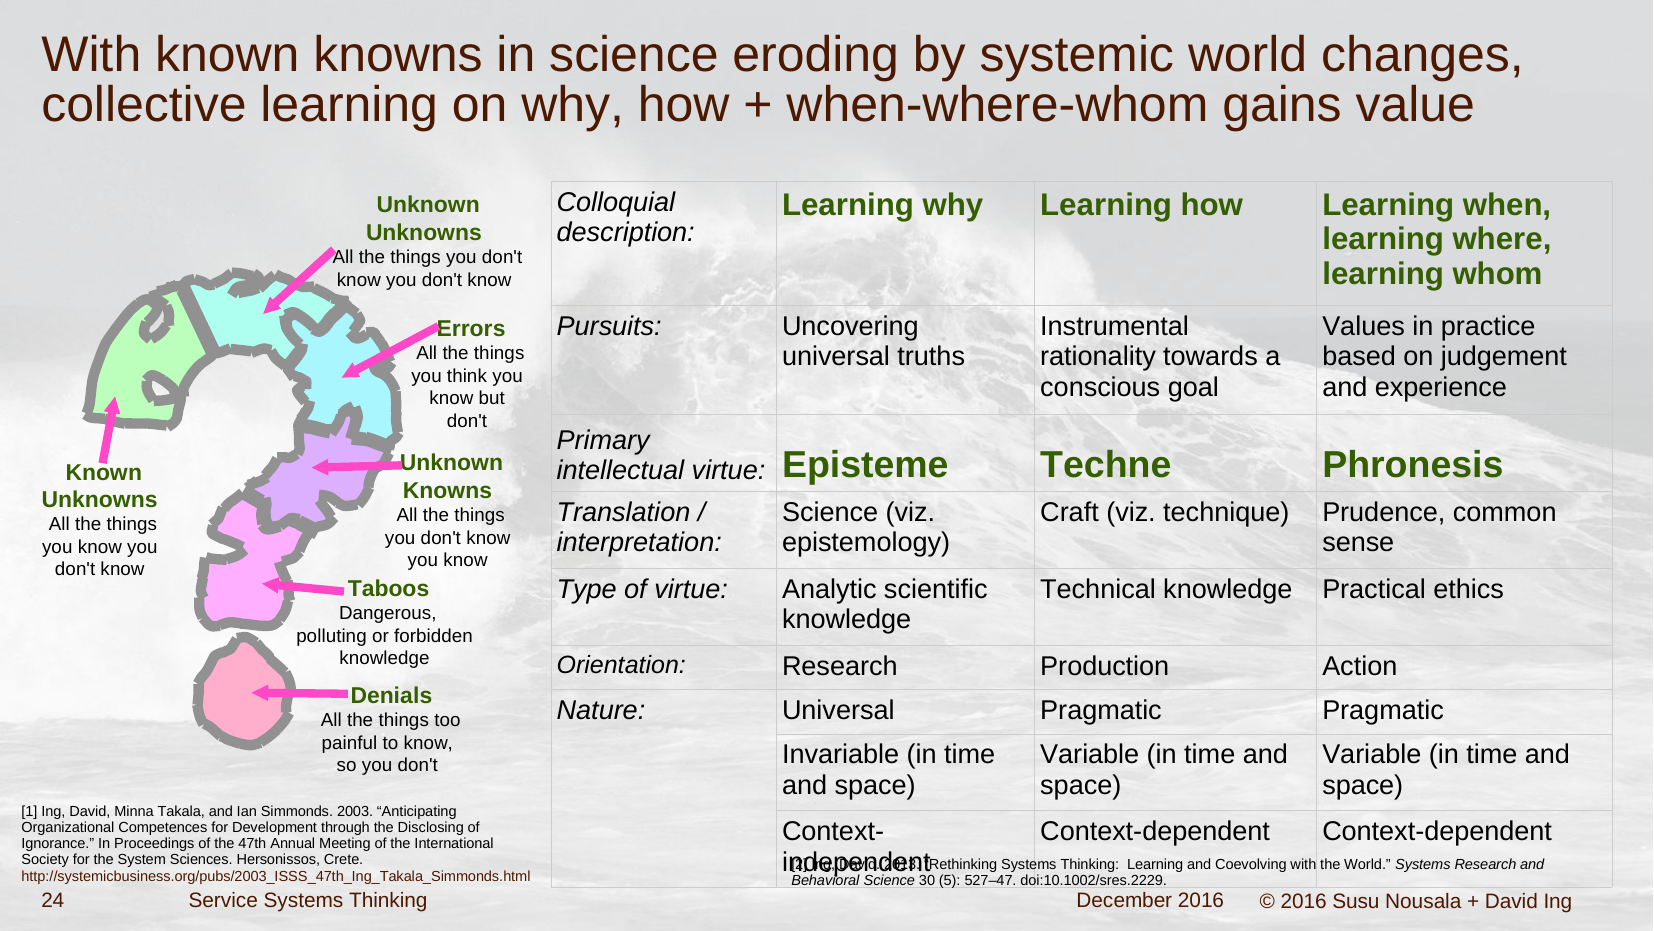

# With known knowns in science eroding by systemic world changes, collective learning on why, how + when-where-whom gains value
| Colloquial description: | Learning why | Learning how | Learning when, learning where, learning whom |
| --- | --- | --- | --- |
| Pursuits: | Uncovering universal truths | Instrumental rationality towards a conscious goal | Values in practice based on judgement and experience |
| Primary intellectual virtue: | Episteme | Techne | Phronesis |
| Translation / interpretation: | Science (viz. epistemology) | Craft (viz. technique) | Prudence, common sense |
| Type of virtue: | Analytic scientific knowledge | Technical knowledge | Practical ethics |
| Orientation: | Research | Production | Action |
| Nature: | Universal | Pragmatic | Pragmatic |
| | Invariable (in time and space) | Variable (in time and space) | Variable (in time and space) |
| | Context-independent | Context-dependent | Context-dependent |
Unknown Unknowns
All the things you don't know you don't know
Errors
All the things you think you know but don't
Unknown Knowns
All the things you don't know you know
Known Unknowns
All the things you know you don't know
Taboos
Dangerous, polluting or forbidden knowledge
Denials
All the things too painful to know, so you don't
[1] Ing, David, Minna Takala, and Ian Simmonds. 2003. “Anticipating Organizational Competences for Development through the Disclosing of Ignorance.” In Proceedings of the 47th Annual Meeting of the International Society for the System Sciences. Hersonissos, Crete. http://systemicbusiness.org/pubs/2003_ISSS_47th_Ing_Takala_Simmonds.html
[2] Ing, David. 2013. “Rethinking Systems Thinking: Learning and Coevolving with the World.” Systems Research and Behavioral Science 30 (5): 527–47. doi:10.1002/sres.2229.
Service Systems Thinking
December 2016
24